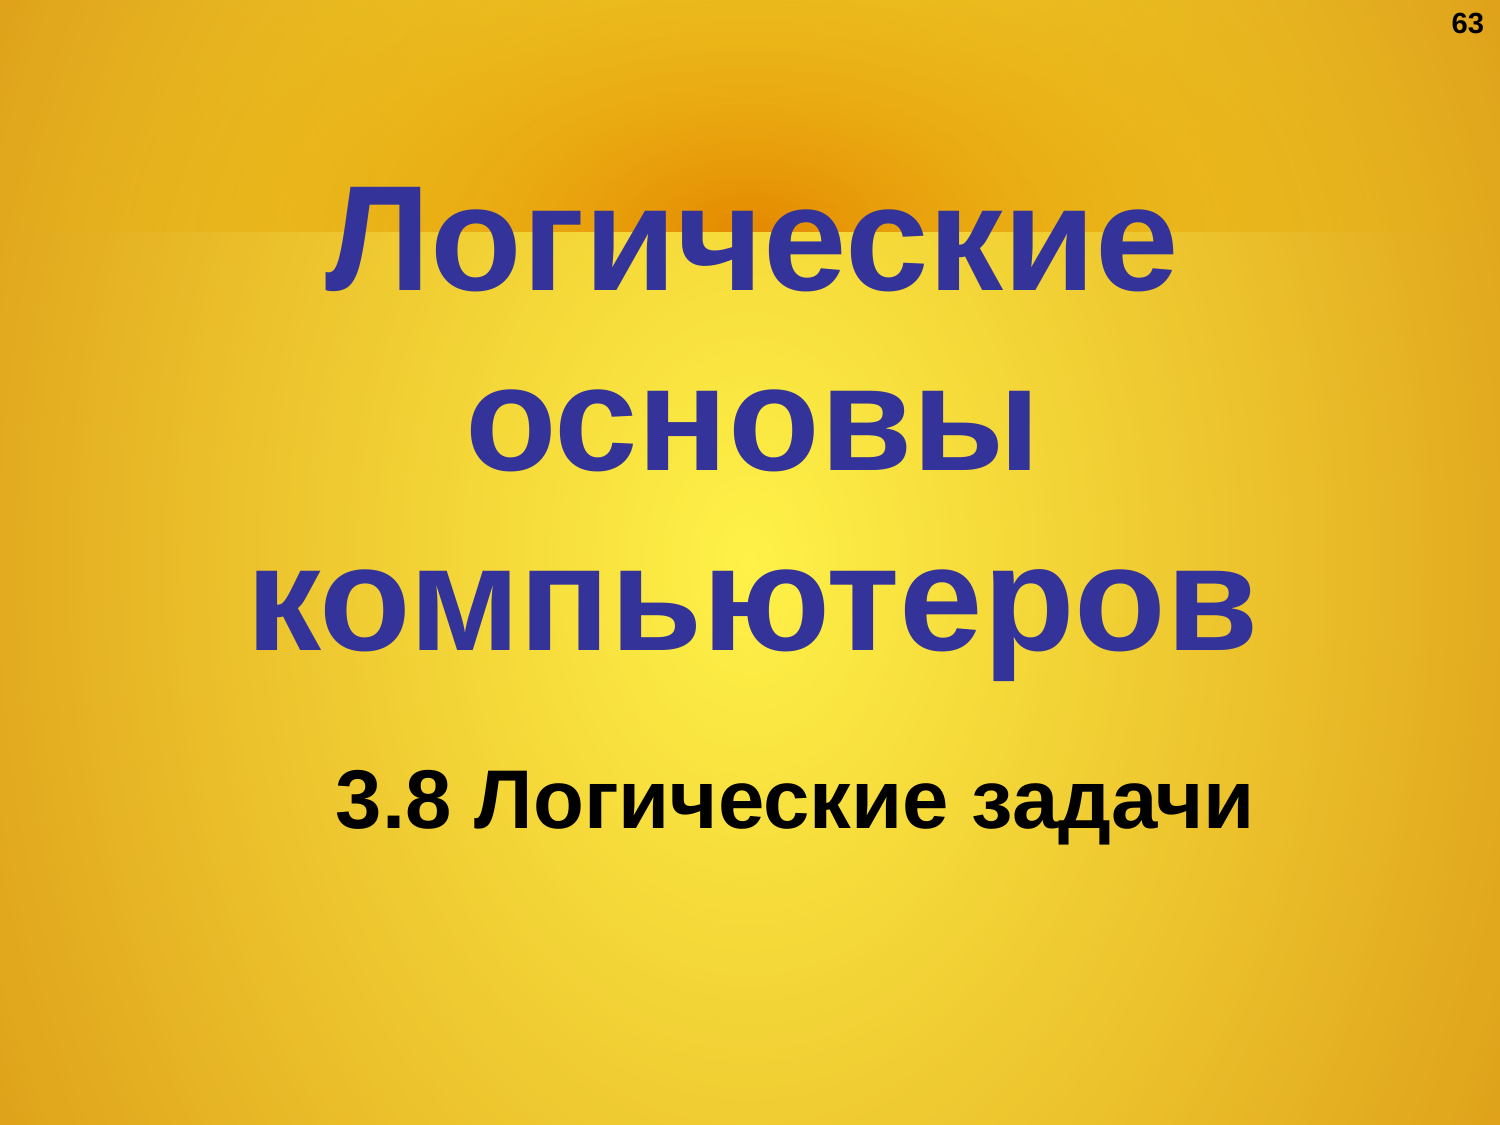

# Логические основы компьютеров
3.8 Логические задачи